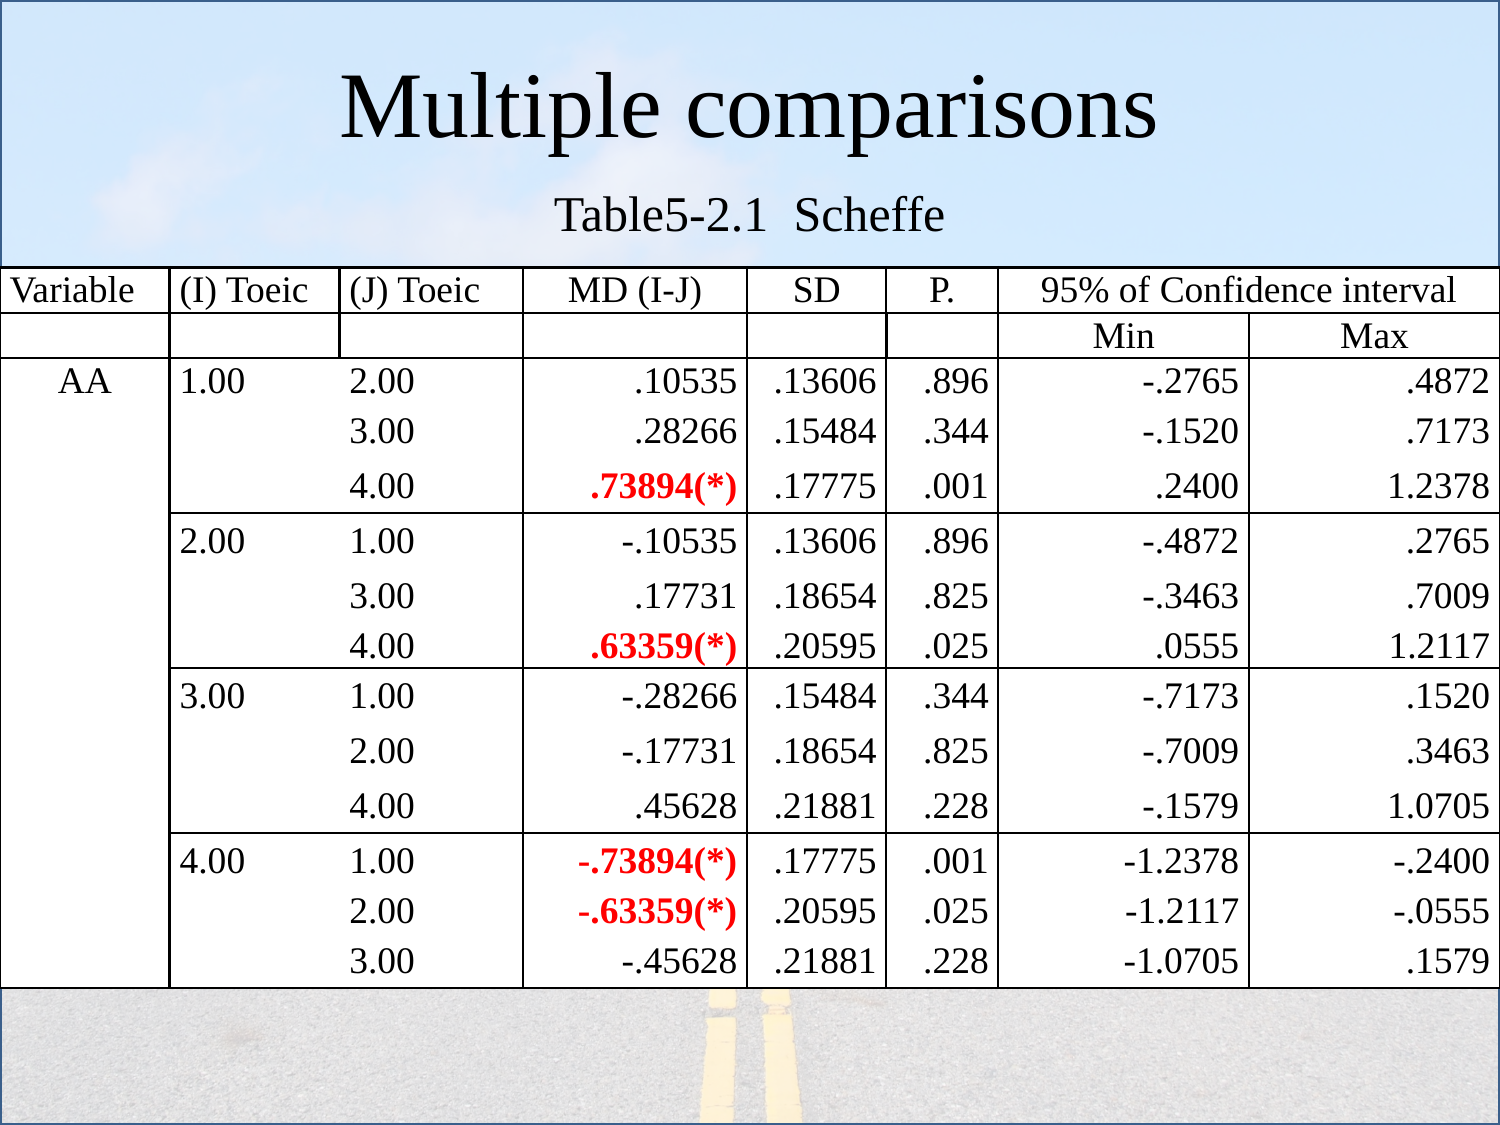

Multiple comparisons
Table5-2.1 Scheffe
| Variable | (I) Toeic | (J) Toeic | MD (I-J) | SD | P. | 95% of Confidence interval | |
| --- | --- | --- | --- | --- | --- | --- | --- |
| | | | | | | Min | Max |
| AA | 1.00 | 2.00 | .10535 | .13606 | .896 | -.2765 | .4872 |
| | | 3.00 | .28266 | .15484 | .344 | -.1520 | .7173 |
| | | 4.00 | .73894(\*) | .17775 | .001 | .2400 | 1.2378 |
| | 2.00 | 1.00 | -.10535 | .13606 | .896 | -.4872 | .2765 |
| | | 3.00 | .17731 | .18654 | .825 | -.3463 | .7009 |
| | | 4.00 | .63359(\*) | .20595 | .025 | .0555 | 1.2117 |
| | 3.00 | 1.00 | -.28266 | .15484 | .344 | -.7173 | .1520 |
| | | 2.00 | -.17731 | .18654 | .825 | -.7009 | .3463 |
| | | 4.00 | .45628 | .21881 | .228 | -.1579 | 1.0705 |
| | 4.00 | 1.00 | -.73894(\*) | .17775 | .001 | -1.2378 | -.2400 |
| | | 2.00 | -.63359(\*) | .20595 | .025 | -1.2117 | -.0555 |
| | | 3.00 | -.45628 | .21881 | .228 | -1.0705 | .1579 |